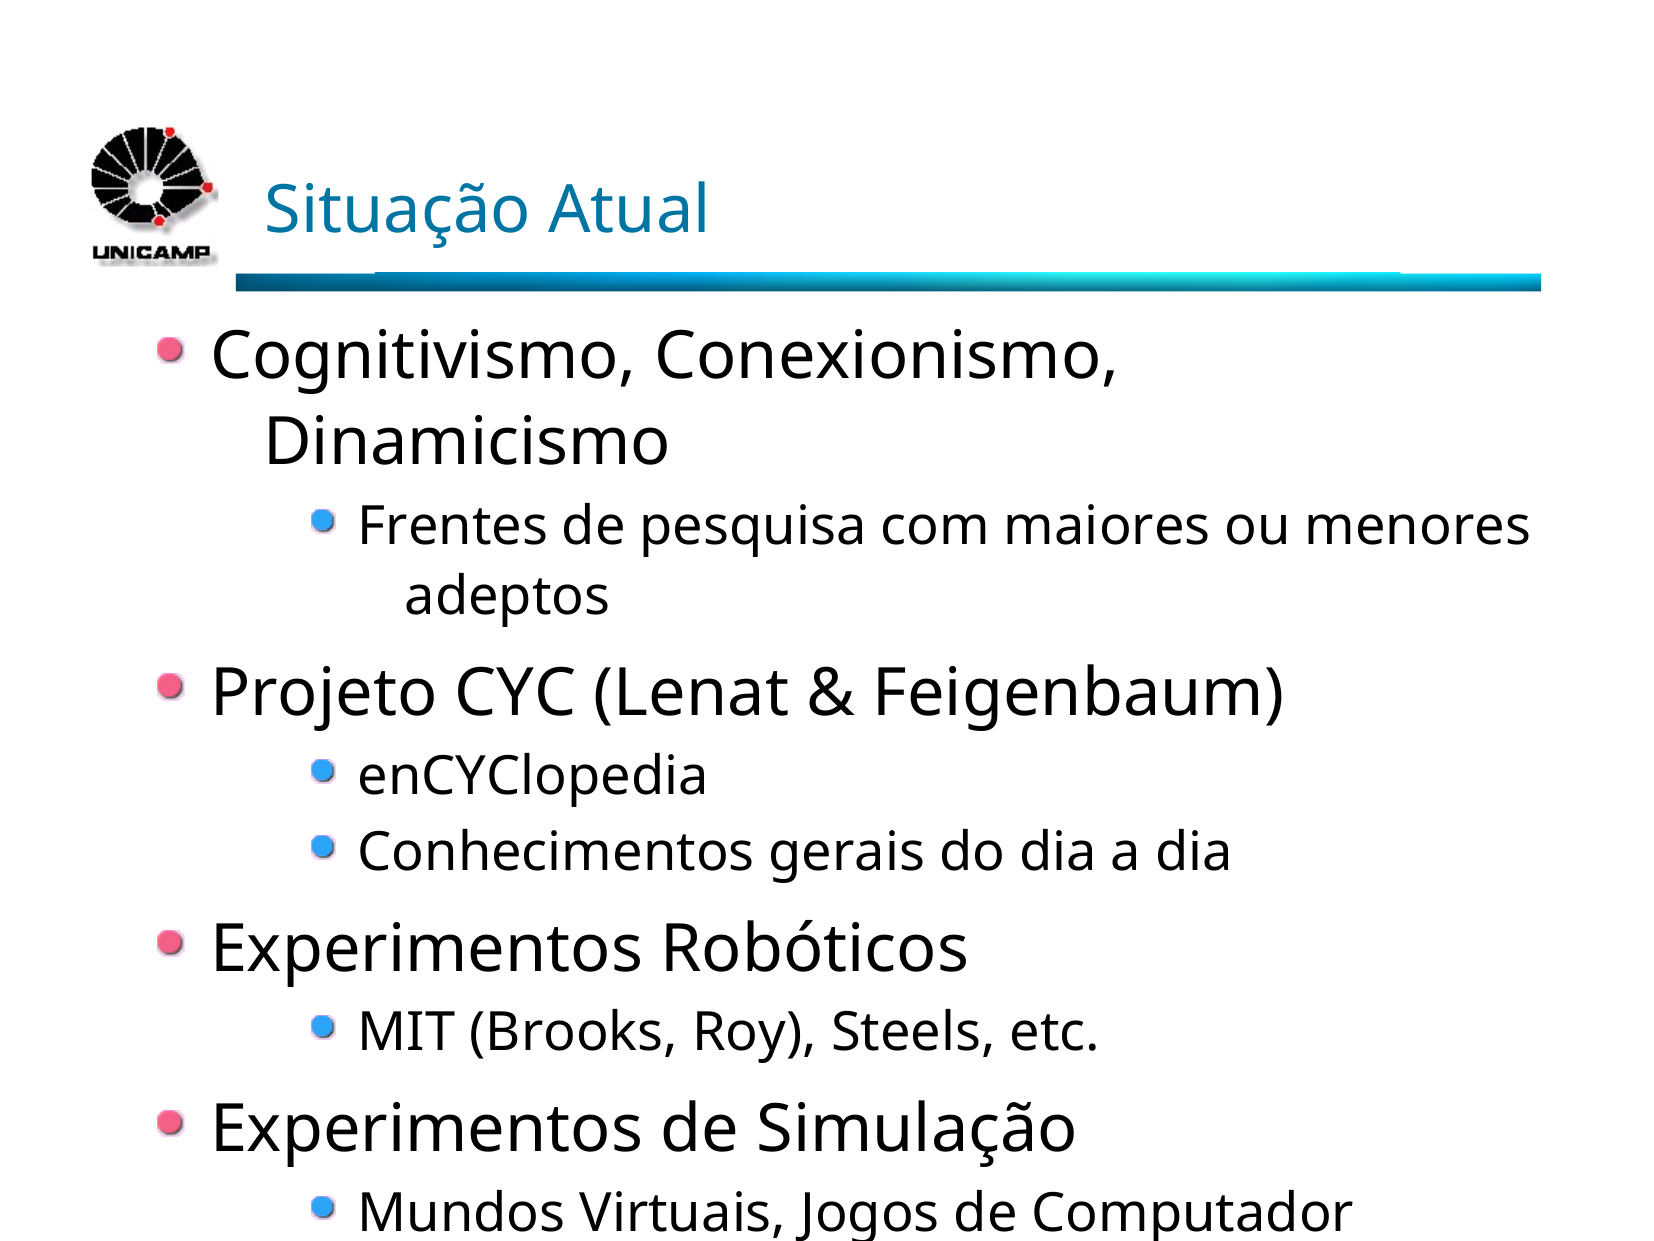

# Situação Atual
Cognitivismo, Conexionismo, Dinamicismo
Frentes de pesquisa com maiores ou menores adeptos
Projeto CYC (Lenat & Feigenbaum)
enCYClopedia
Conhecimentos gerais do dia a dia
Experimentos Robóticos
MIT (Brooks, Roy), Steels, etc.
Experimentos de Simulação
Mundos Virtuais, Jogos de Computador
Cangelosi, Roy, etc.